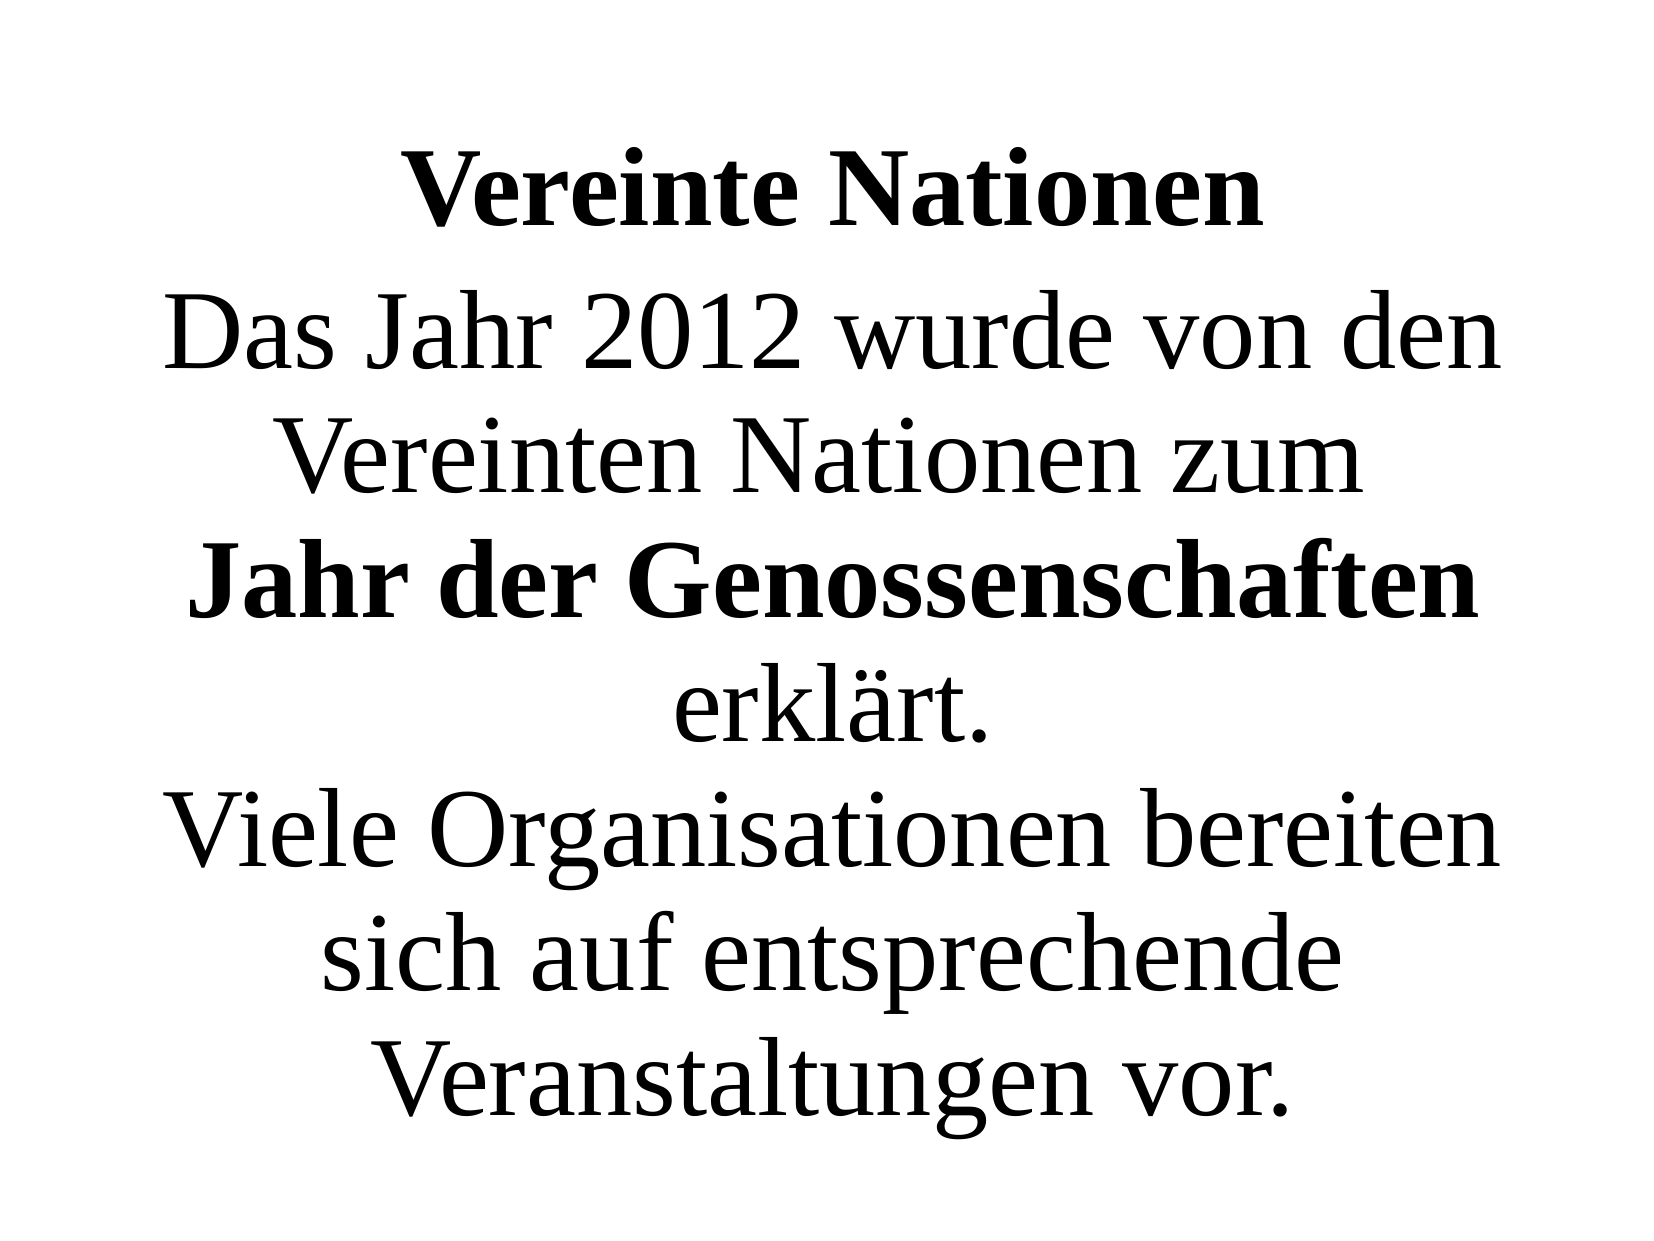

Vereinte Nationen
Das Jahr 2012 wurde von den Vereinten Nationen zum
Jahr der Genossenschaften erklärt.
Viele Organisationen bereiten sich auf entsprechende Veranstaltungen vor.